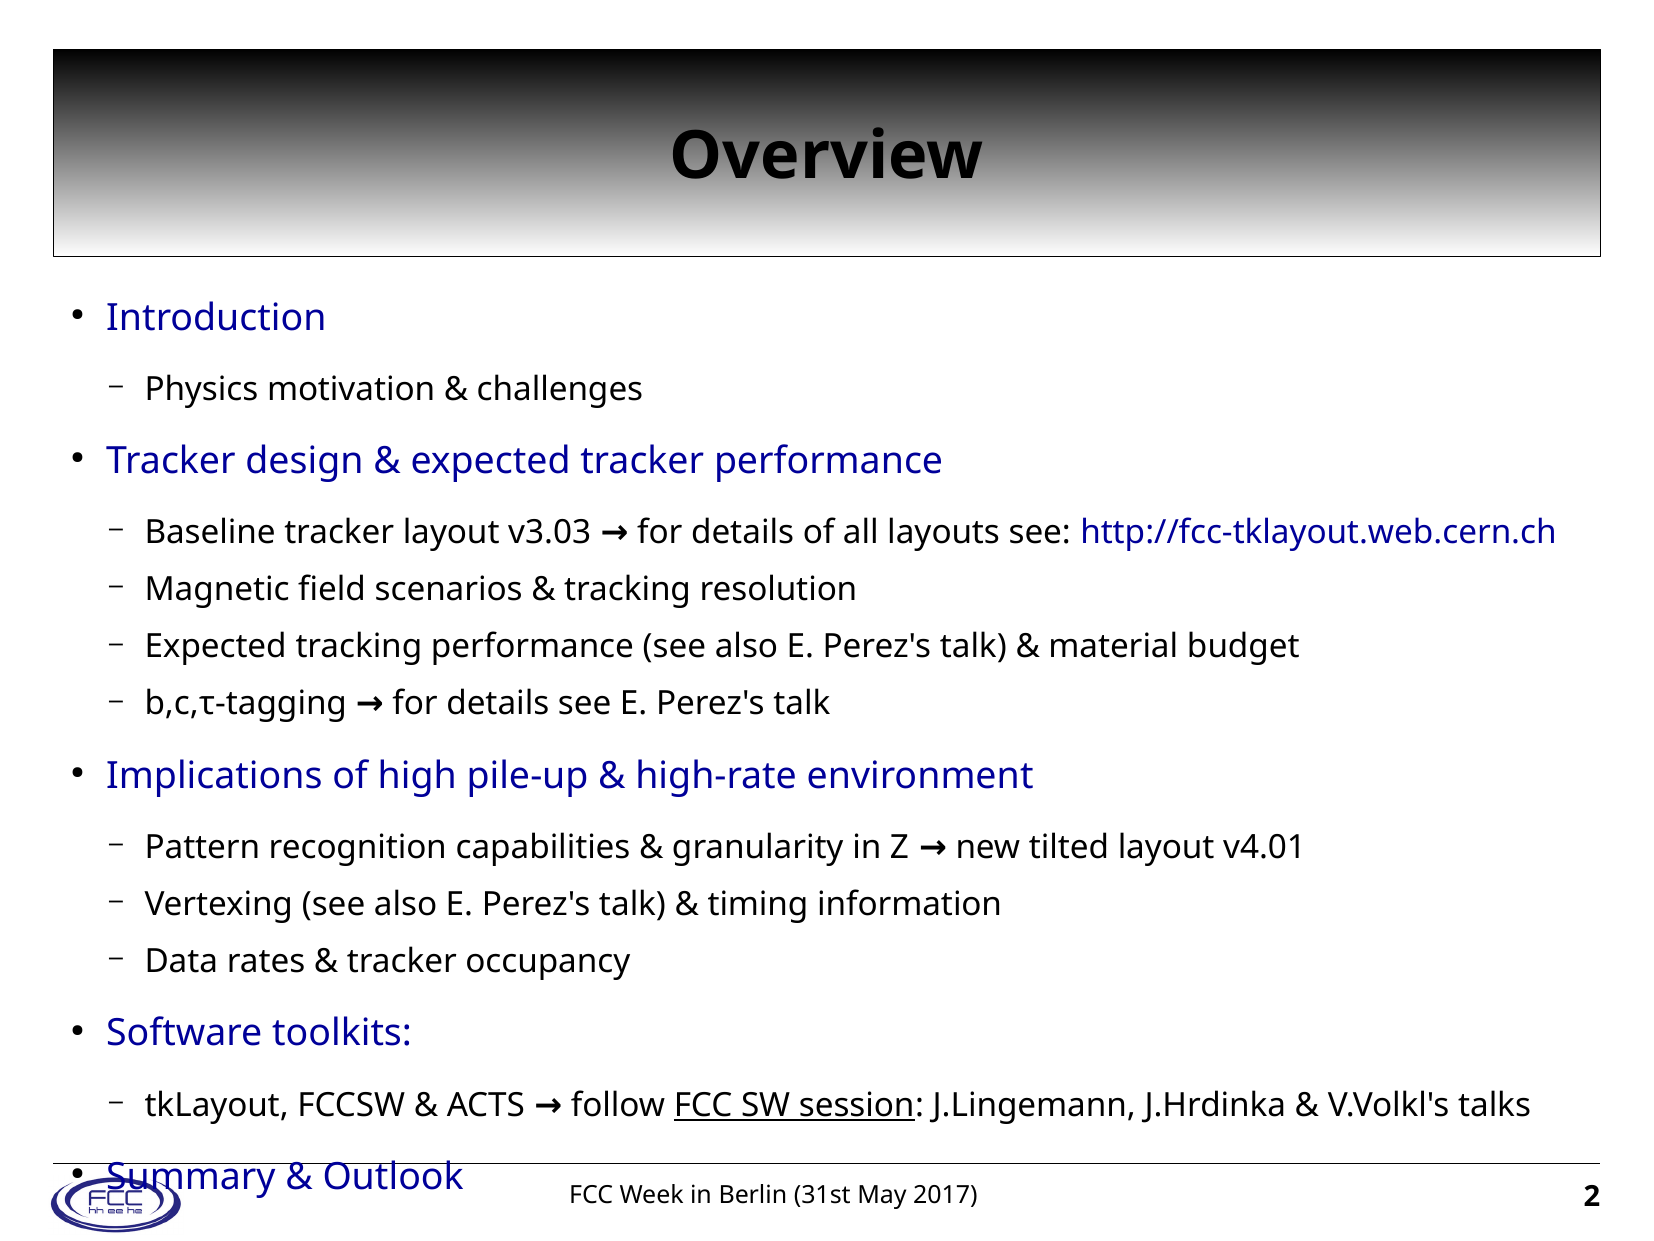

# Overview
Introduction
Physics motivation & challenges
Tracker design & expected tracker performance
Baseline tracker layout v3.03 → for details of all layouts see: http://fcc-tklayout.web.cern.ch
Magnetic field scenarios & tracking resolution
Expected tracking performance (see also E. Perez's talk) & material budget
b,c,τ-tagging → for details see E. Perez's talk
Implications of high pile-up & high-rate environment
Pattern recognition capabilities & granularity in Z → new tilted layout v4.01
Vertexing (see also E. Perez's talk) & timing information
Data rates & tracker occupancy
Software toolkits:
tkLayout, FCCSW & ACTS → follow FCC SW session: J.Lingemann, J.Hrdinka & V.Volkl's talks
Summary & Outlook
2
FCC Week in Berlin (31st May 2017)